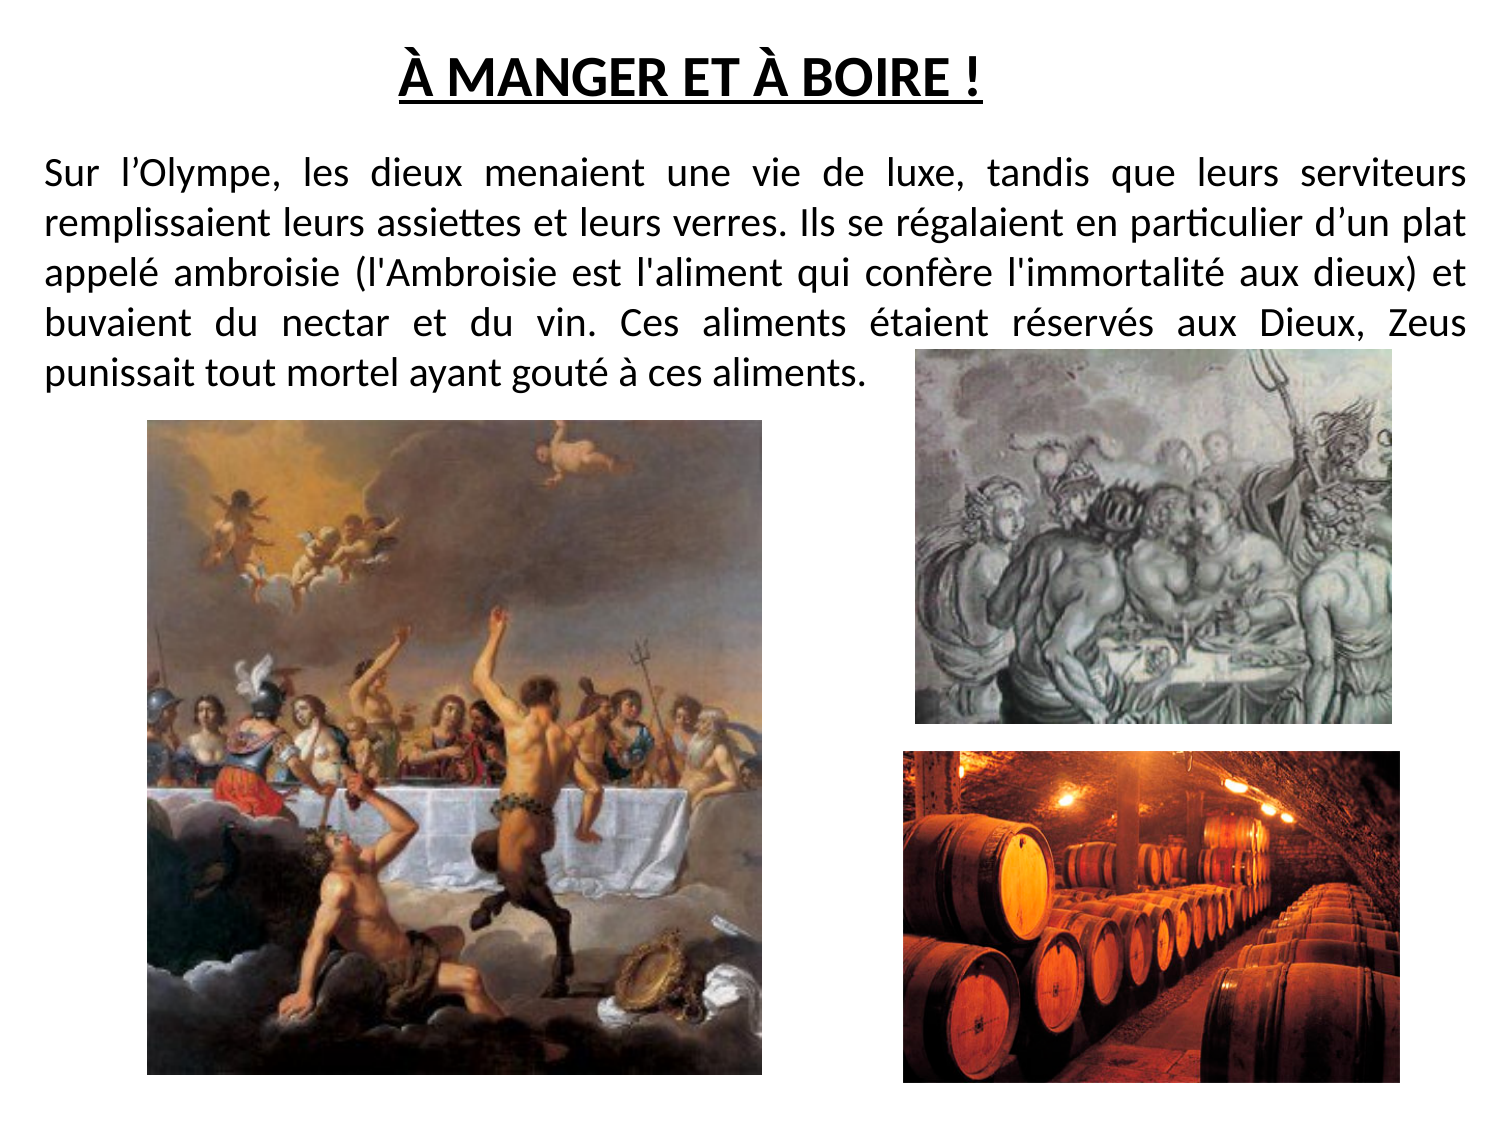

À MANGER ET À BOIRE !
Sur l’Olympe, les dieux menaient une vie de luxe, tandis que leurs serviteurs remplissaient leurs assiettes et leurs verres. Ils se régalaient en particulier d’un plat appelé ambroisie (l'Ambroisie est l'aliment qui confère l'immortalité aux dieux) et buvaient du nectar et du vin. Ces aliments étaient réservés aux Dieux, Zeus punissait tout mortel ayant gouté à ces aliments.